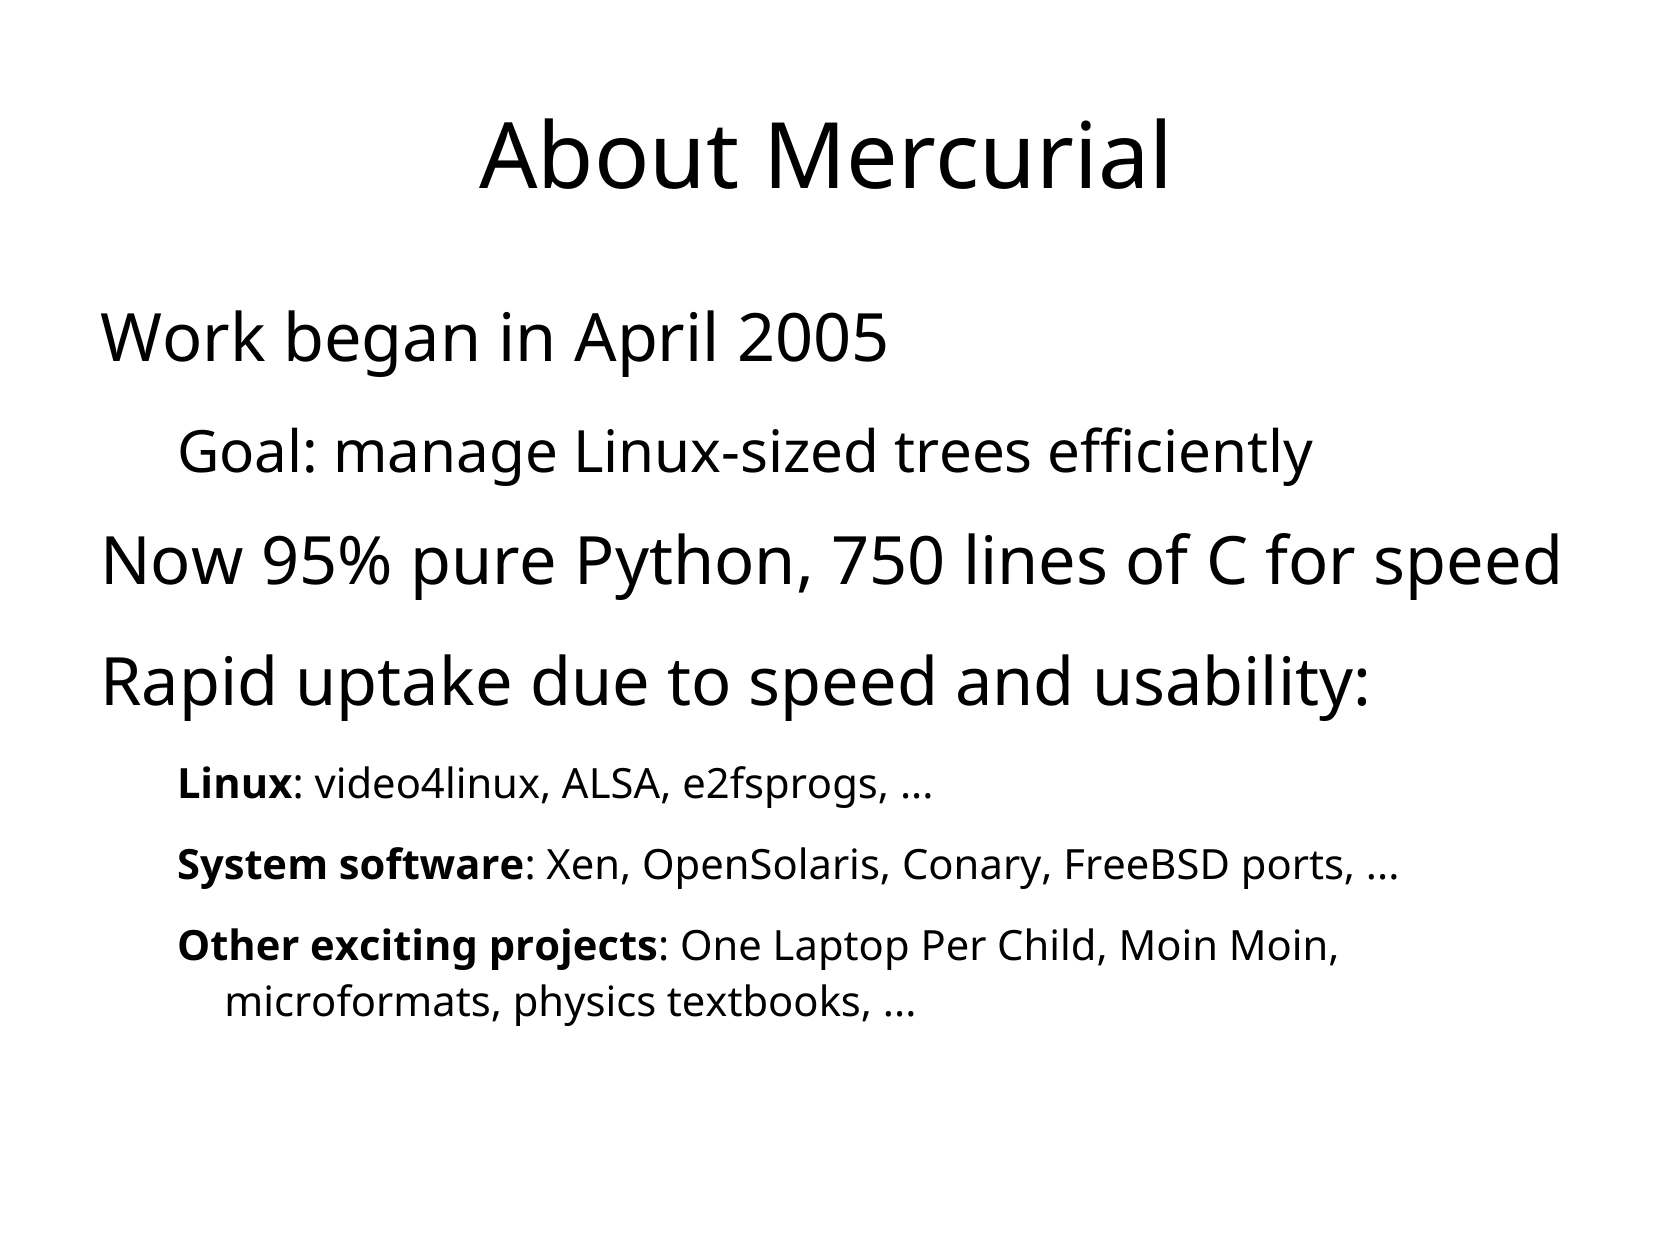

# About Mercurial
Work began in April 2005
Goal: manage Linux-sized trees efficiently
Now 95% pure Python, 750 lines of C for speed
Rapid uptake due to speed and usability:
Linux: video4linux, ALSA, e2fsprogs, ...
System software: Xen, OpenSolaris, Conary, FreeBSD ports, ...
Other exciting projects: One Laptop Per Child, Moin Moin, microformats, physics textbooks, ...